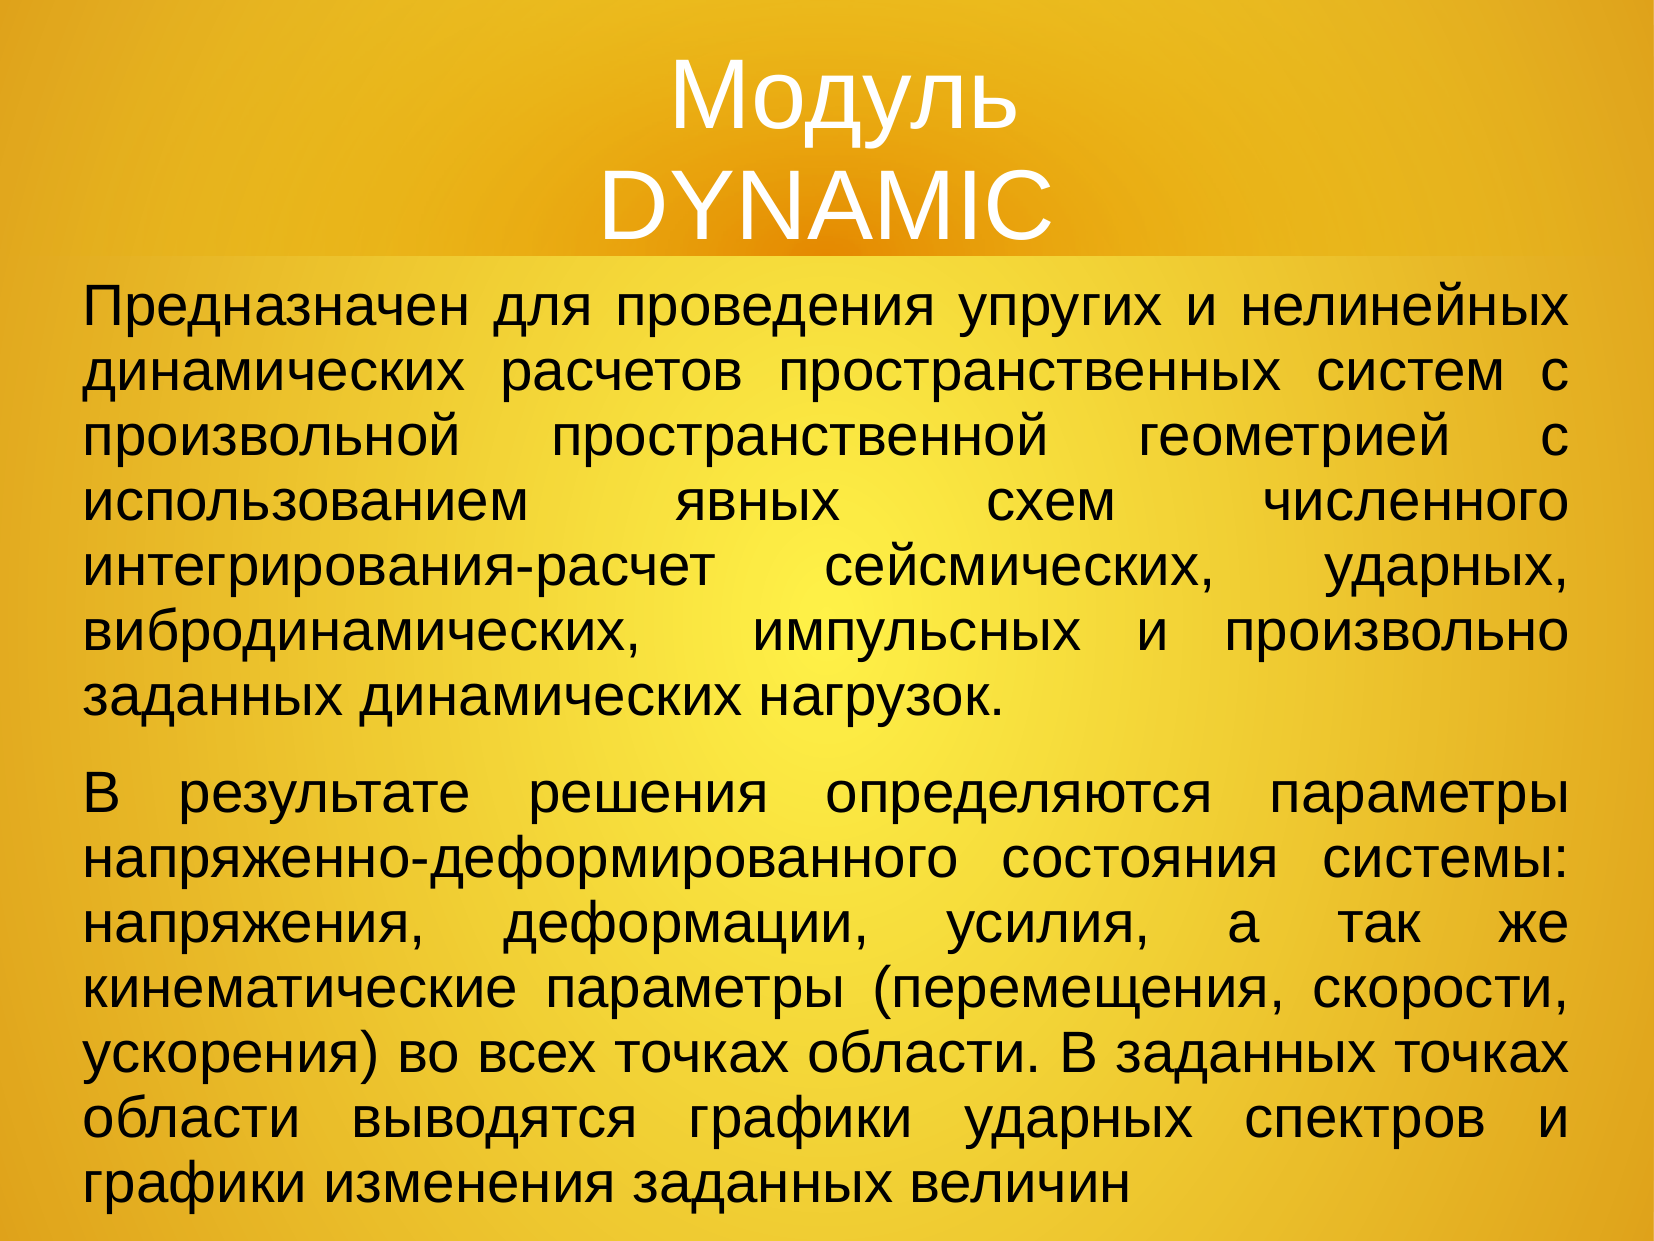

# Модуль DYNAMIC
Предназначен для проведения упругих и нелинейных динамических расчетов пространственных систем с произвольной пространственной геометрией с использованием явных схем численного интегрирования-расчет сейсмических, ударных, вибродинамических, импульсных и произвольно заданных динамических нагрузок.
В результате решения определяются параметры напряженно-деформированного состояния системы: напряжения, деформации, усилия, а так же кинематические параметры (перемещения, скорости, ускорения) во всех точках области. В заданных точках области выводятся графики ударных спектров и графики изменения заданных величин